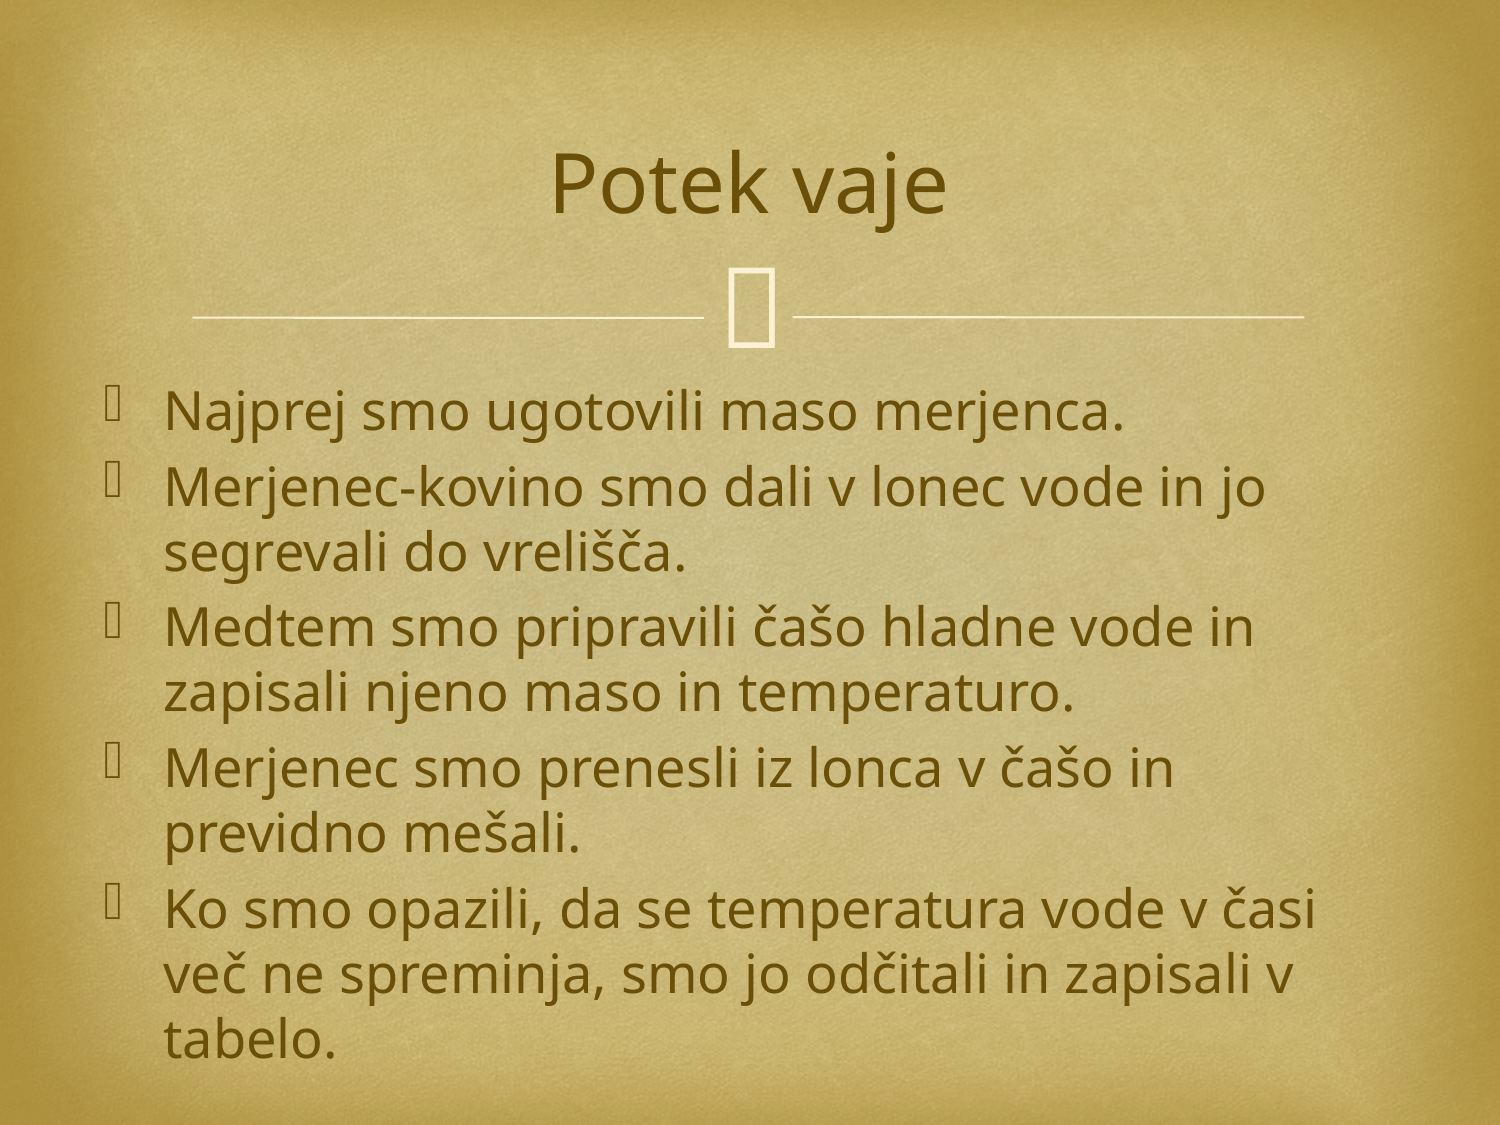

Potek vaje
# Najprej smo ugotovili maso merjenca.
Merjenec-kovino smo dali v lonec vode in jo segrevali do vrelišča.
Medtem smo pripravili čašo hladne vode in zapisali njeno maso in temperaturo.
Merjenec smo prenesli iz lonca v čašo in previdno mešali.
Ko smo opazili, da se temperatura vode v časi več ne spreminja, smo jo odčitali in zapisali v tabelo.